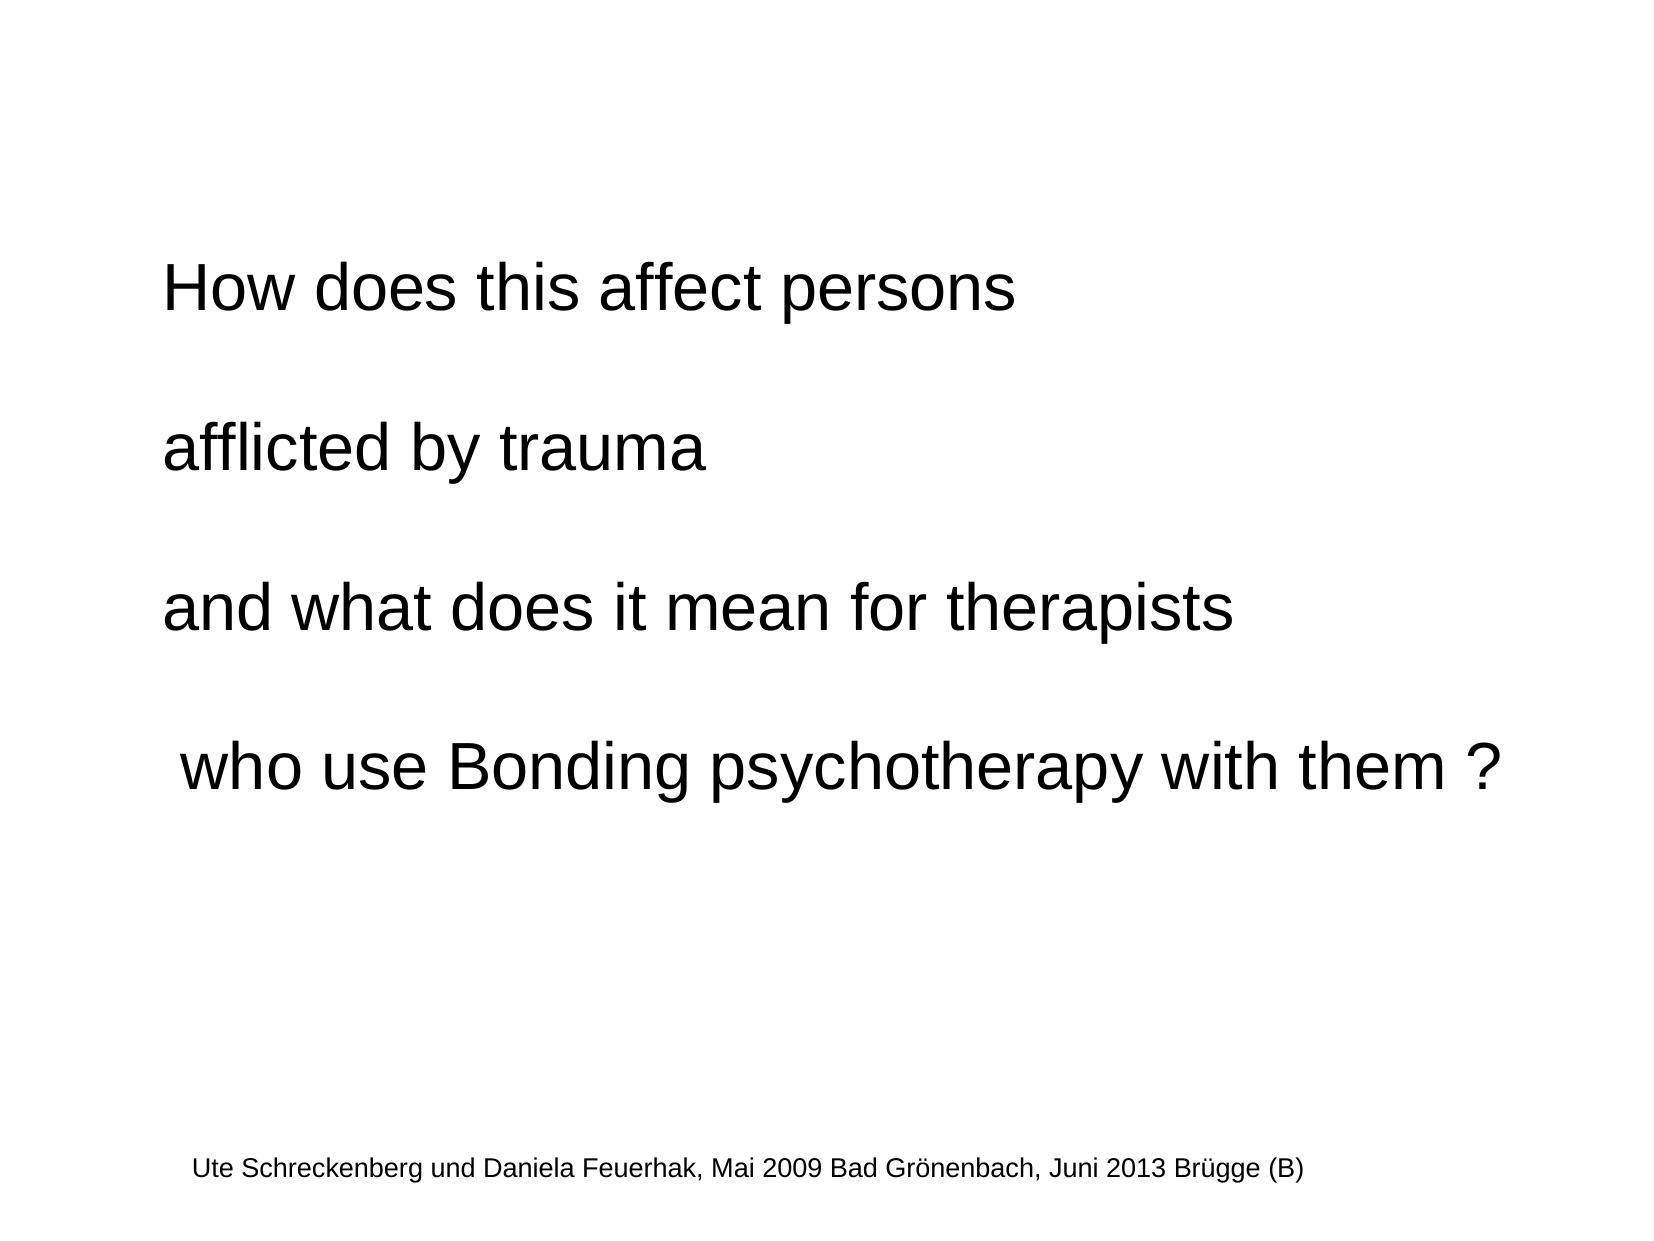

How does this affect persons
afflicted by trauma
and what does it mean for therapists
 who use Bonding psychotherapy with them ?
Ute Schreckenberg und Daniela Feuerhak, Mai 2009 Bad Grönenbach, Juni 2013 Brügge (B)